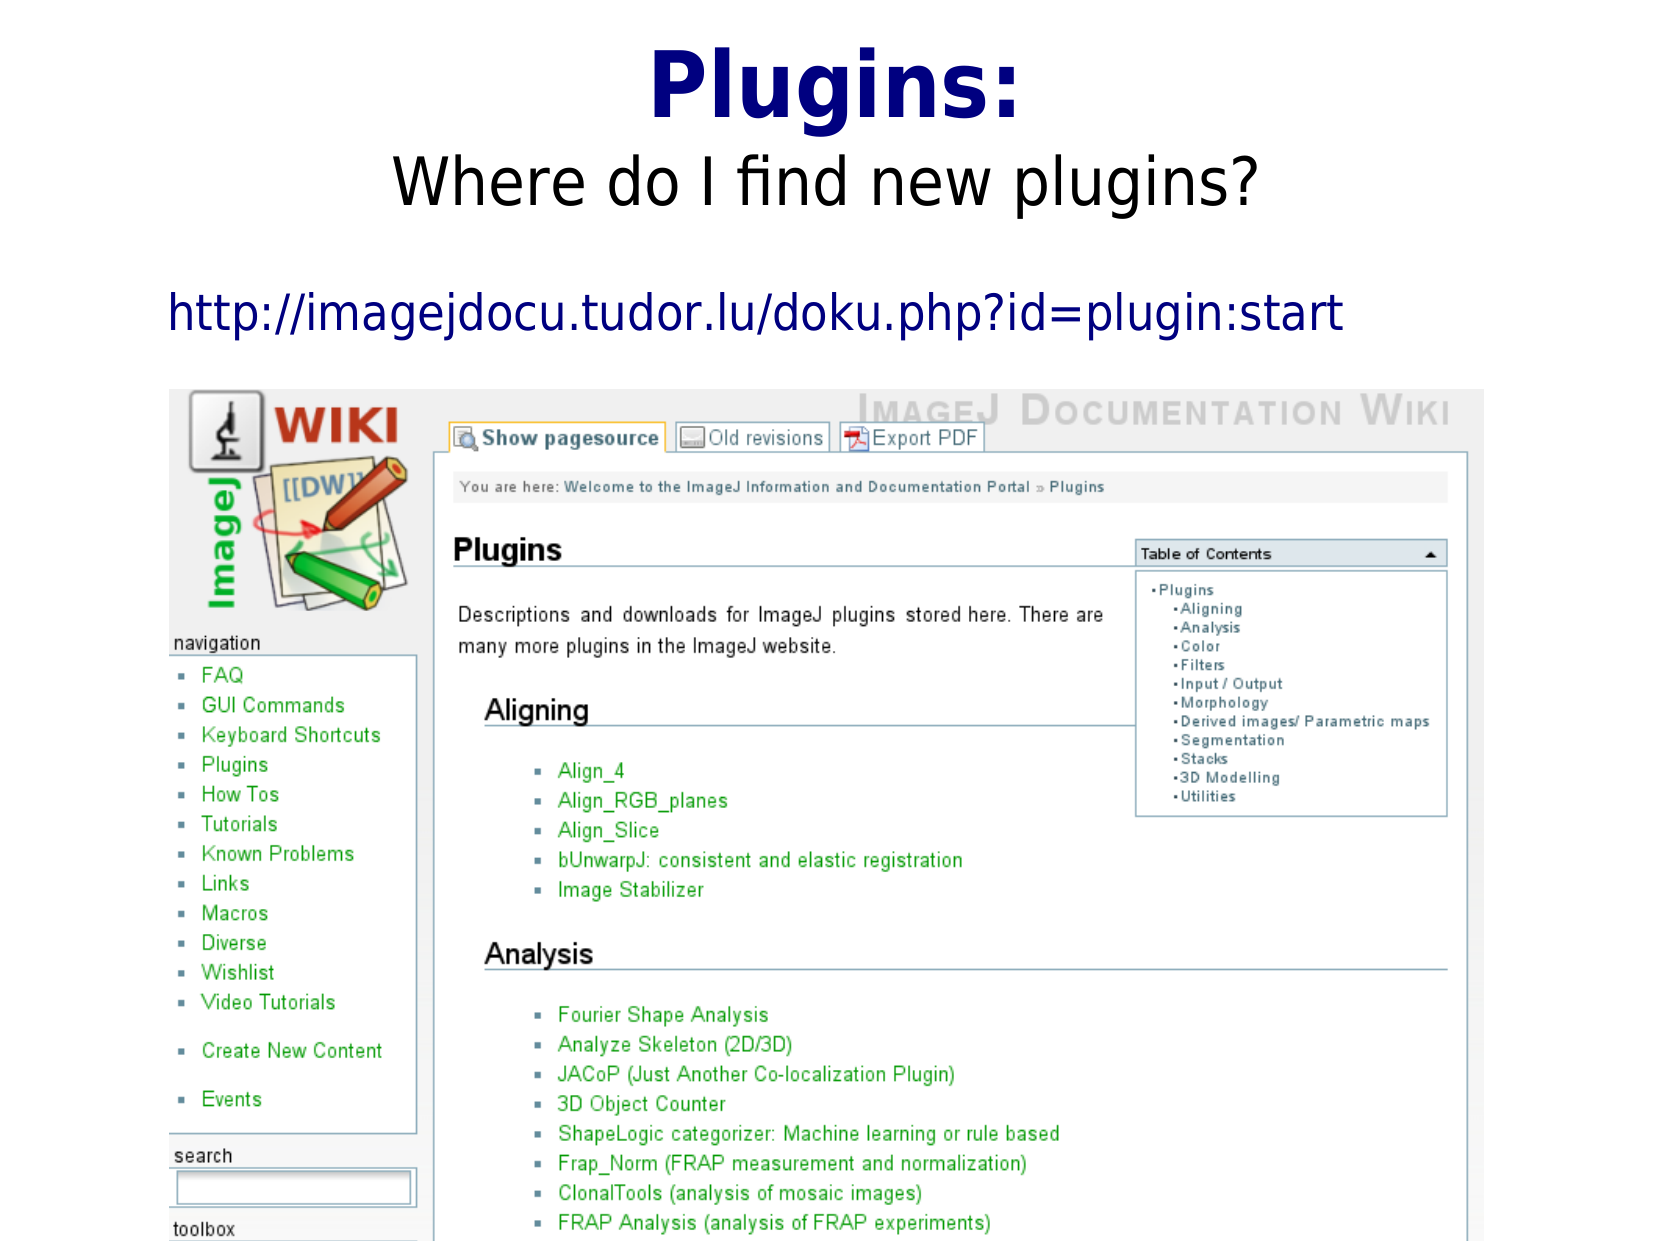

Plugins:
# Where do I find new plugins?
http://imagejdocu.tudor.lu/doku.php?id=plugin:start